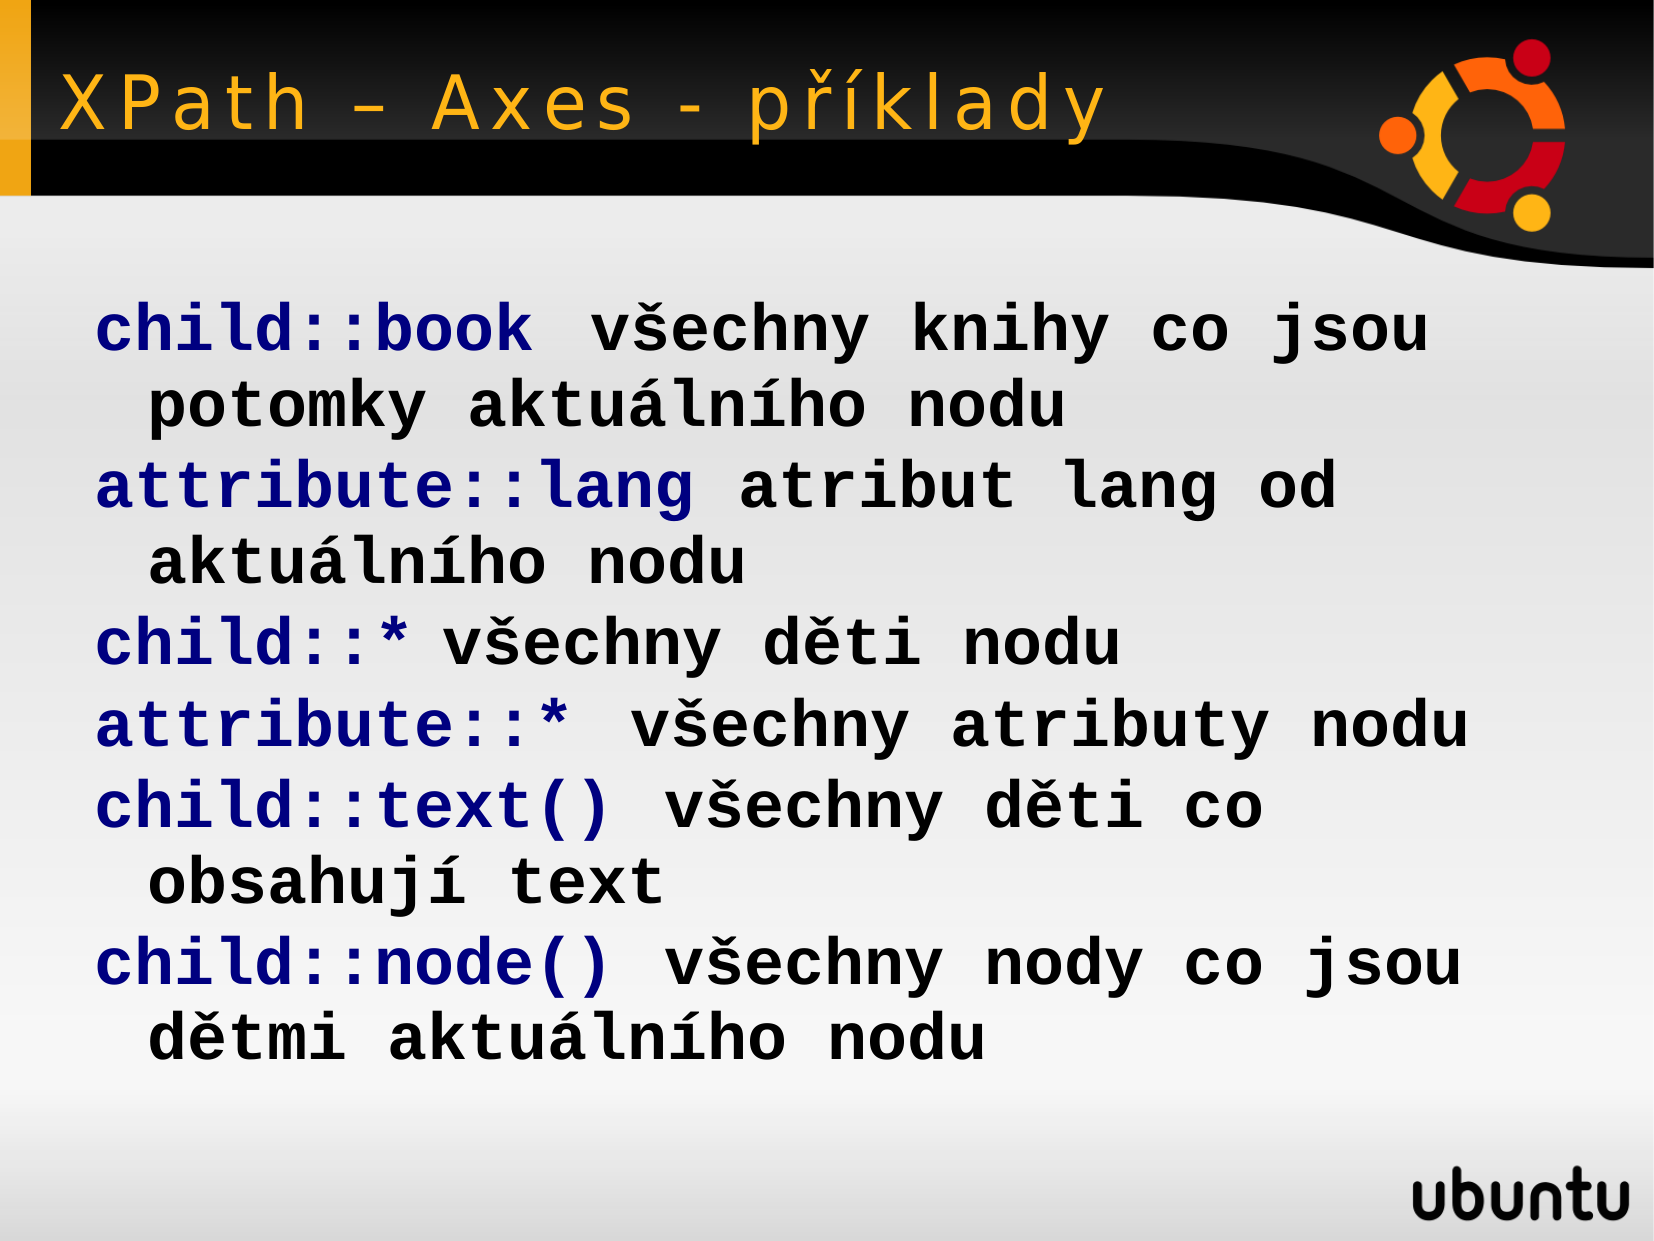

# XPath – Axes - příklady
child::book	všechny knihy co jsou potomky aktuálního nodu
attribute::lang	atribut lang od aktuálního nodu
child::*	všechny děti nodu
attribute::*	 všechny atributy nodu
child::text()	všechny děti co obsahují text
child::node()	všechny nody co jsou dětmi aktuálního nodu